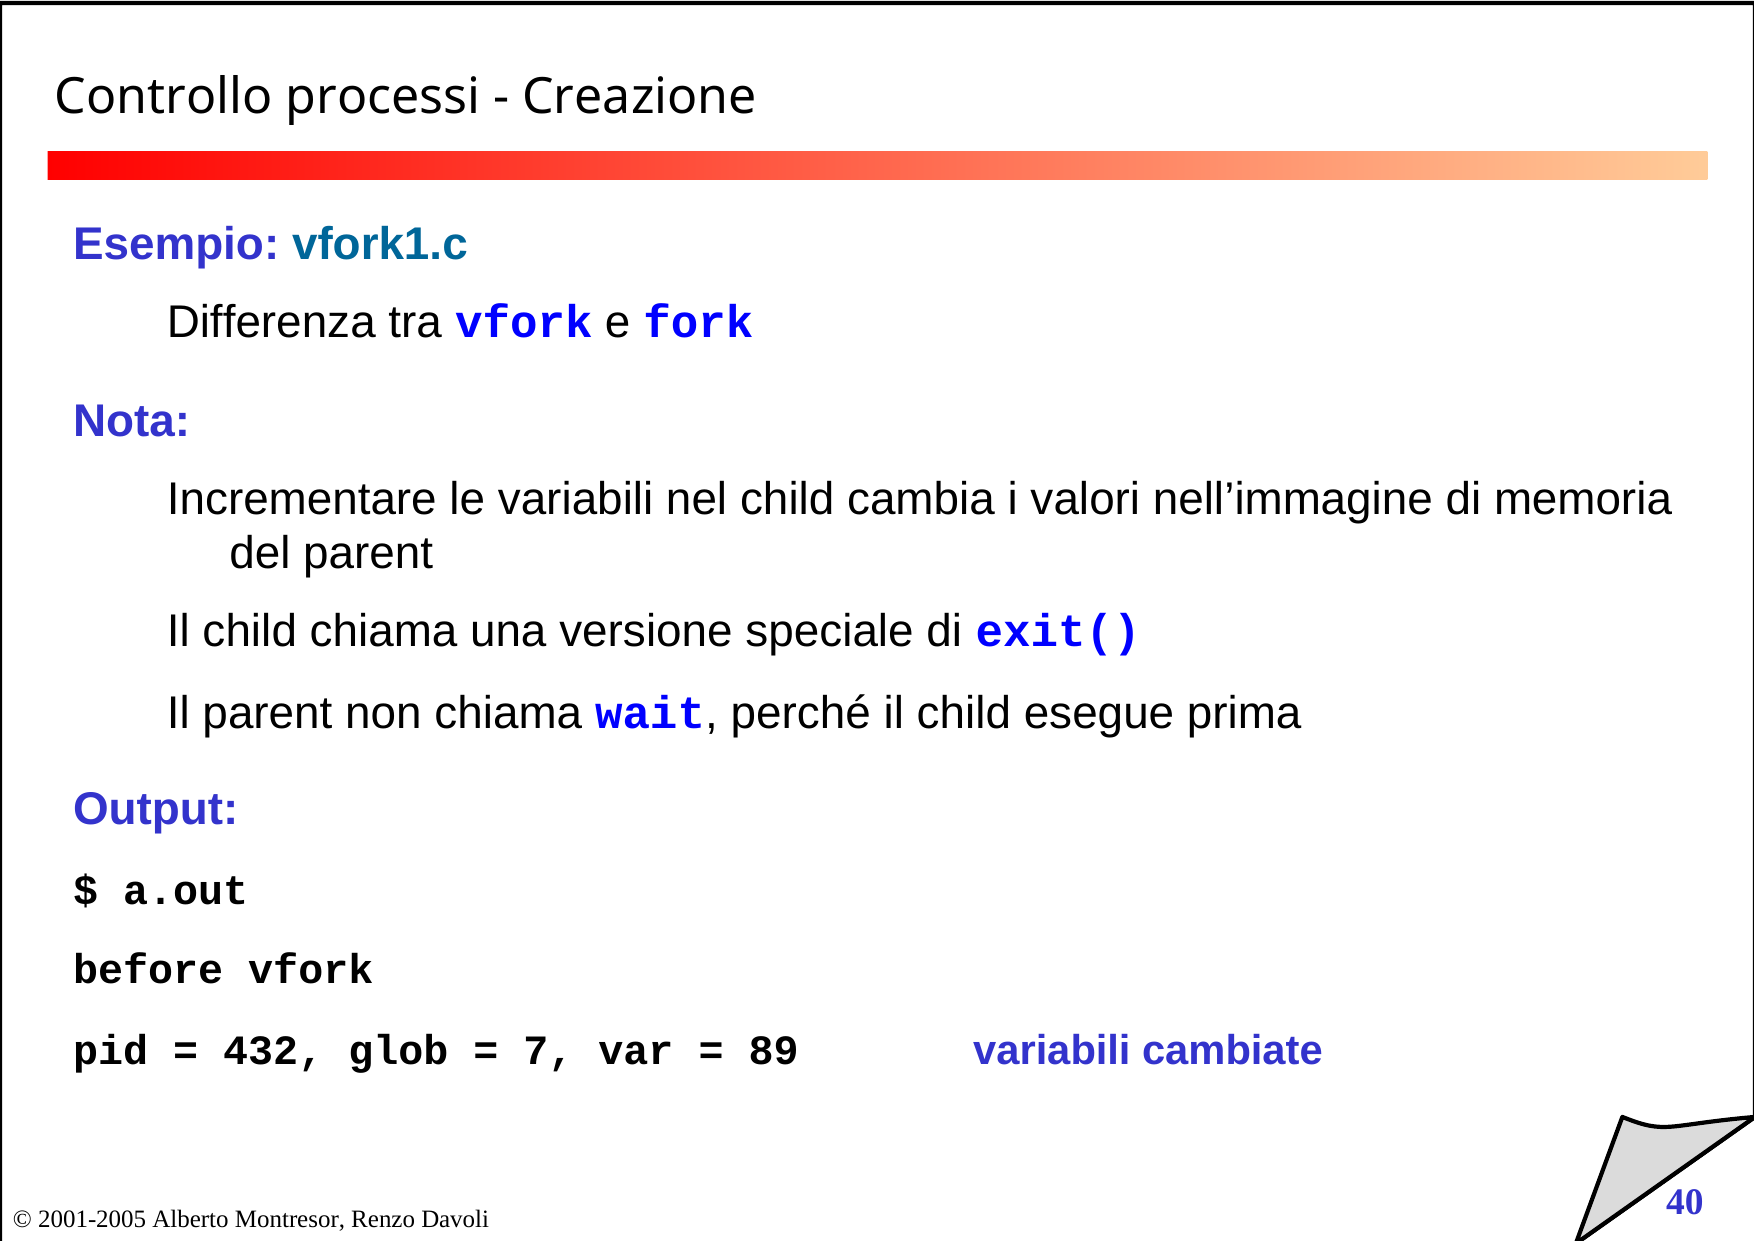

# Controllo processi - Creazione
Esempio: vfork1.c
Differenza tra vfork e fork
Nota:
Incrementare le variabili nel child cambia i valori nell’immagine di memoria del parent
Il child chiama una versione speciale di exit()
Il parent non chiama wait, perché il child esegue prima
Output:
$ a.out
before vfork
pid = 432, glob = 7, var = 89		variabili cambiate